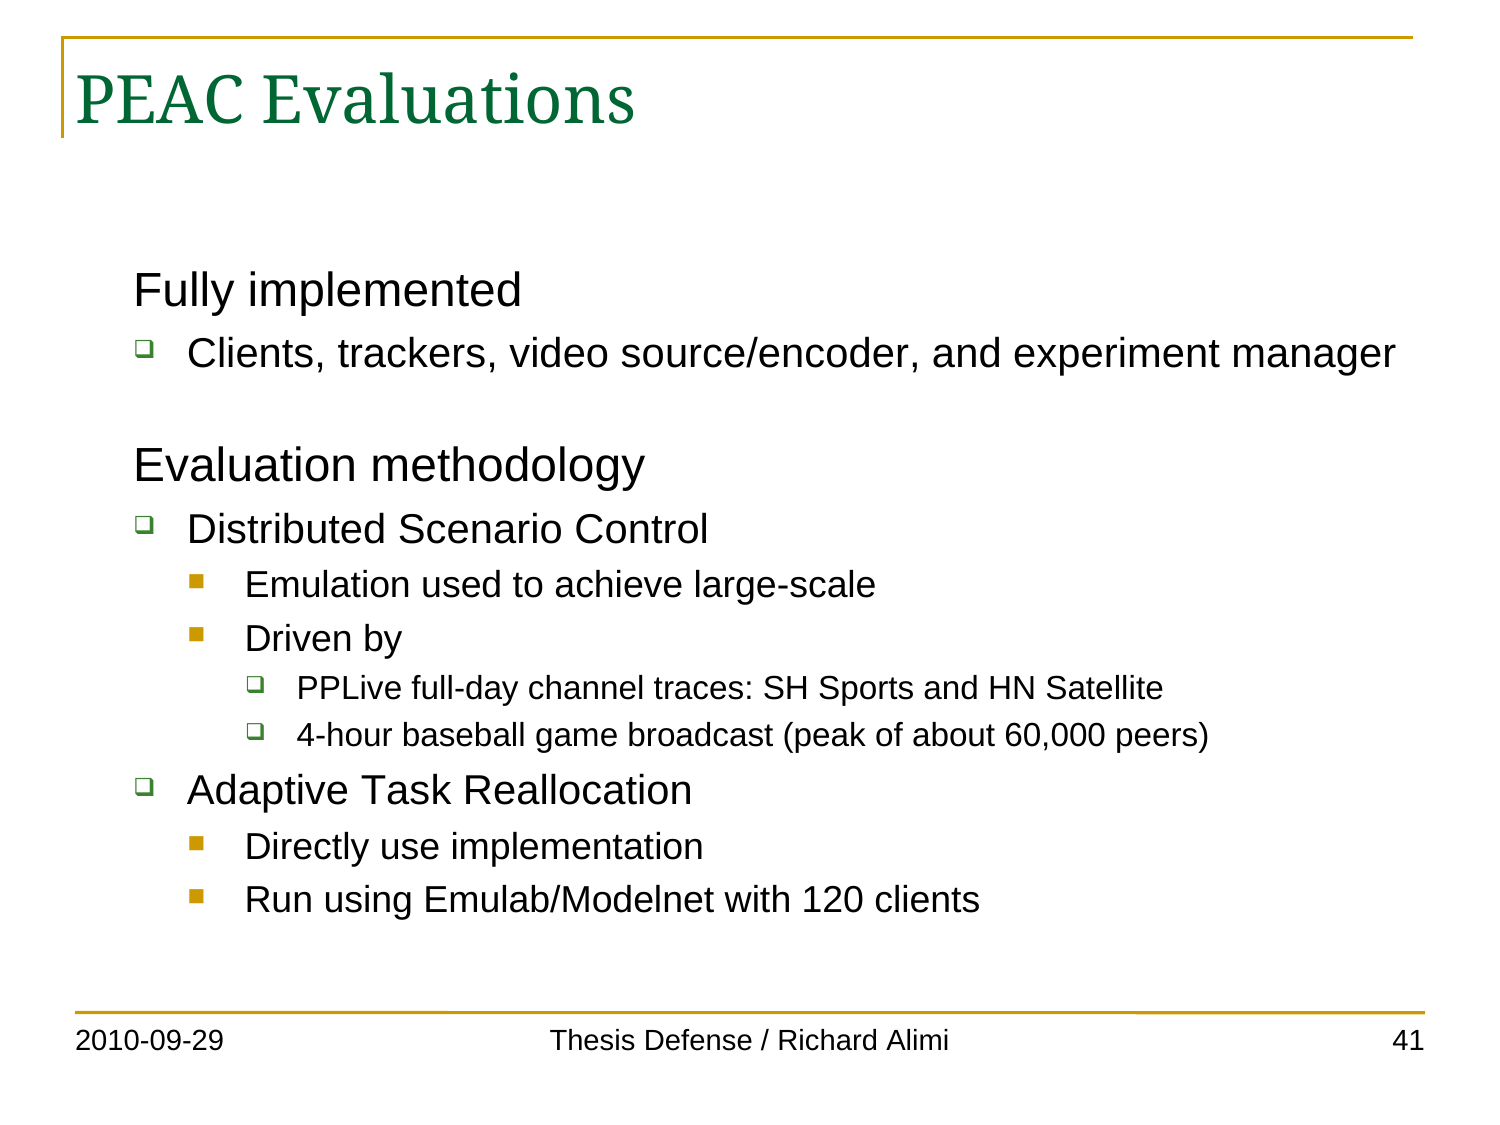

# PEAC Evaluations
Fully implemented
Clients, trackers, video source/encoder, and experiment manager
Evaluation methodology
Distributed Scenario Control
Emulation used to achieve large-scale
Driven by
PPLive full-day channel traces: SH Sports and HN Satellite
4-hour baseball game broadcast (peak of about 60,000 peers)
Adaptive Task Reallocation
Directly use implementation
Run using Emulab/Modelnet with 120 clients
2010-09-29
Thesis Defense / Richard Alimi
41